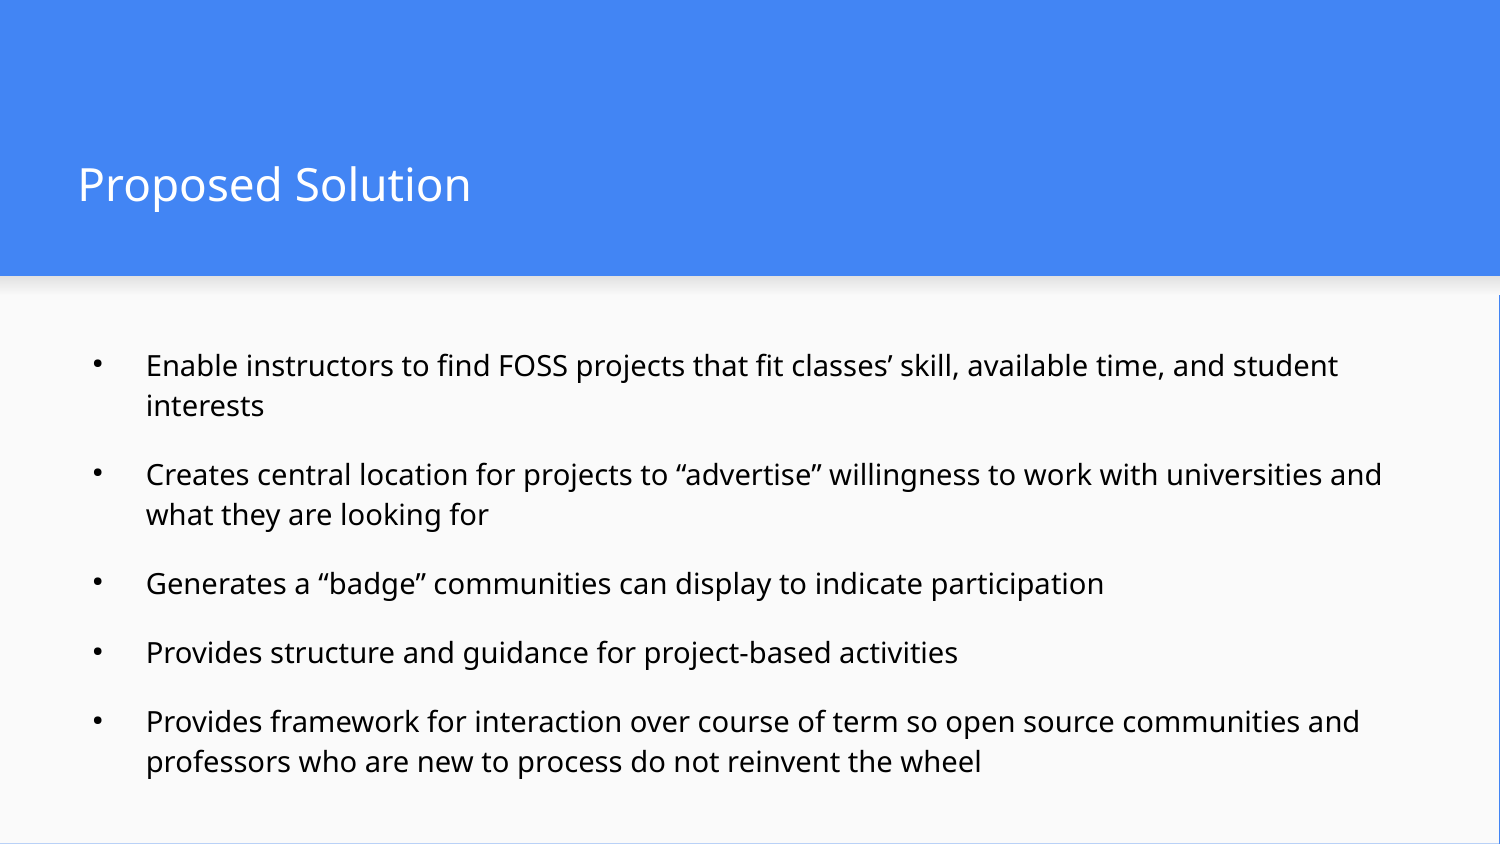

# Proposed Solution
Enable instructors to find FOSS projects that fit classes’ skill, available time, and student interests
Creates central location for projects to “advertise” willingness to work with universities and what they are looking for
Generates a “badge” communities can display to indicate participation
Provides structure and guidance for project-based activities
Provides framework for interaction over course of term so open source communities and professors who are new to process do not reinvent the wheel